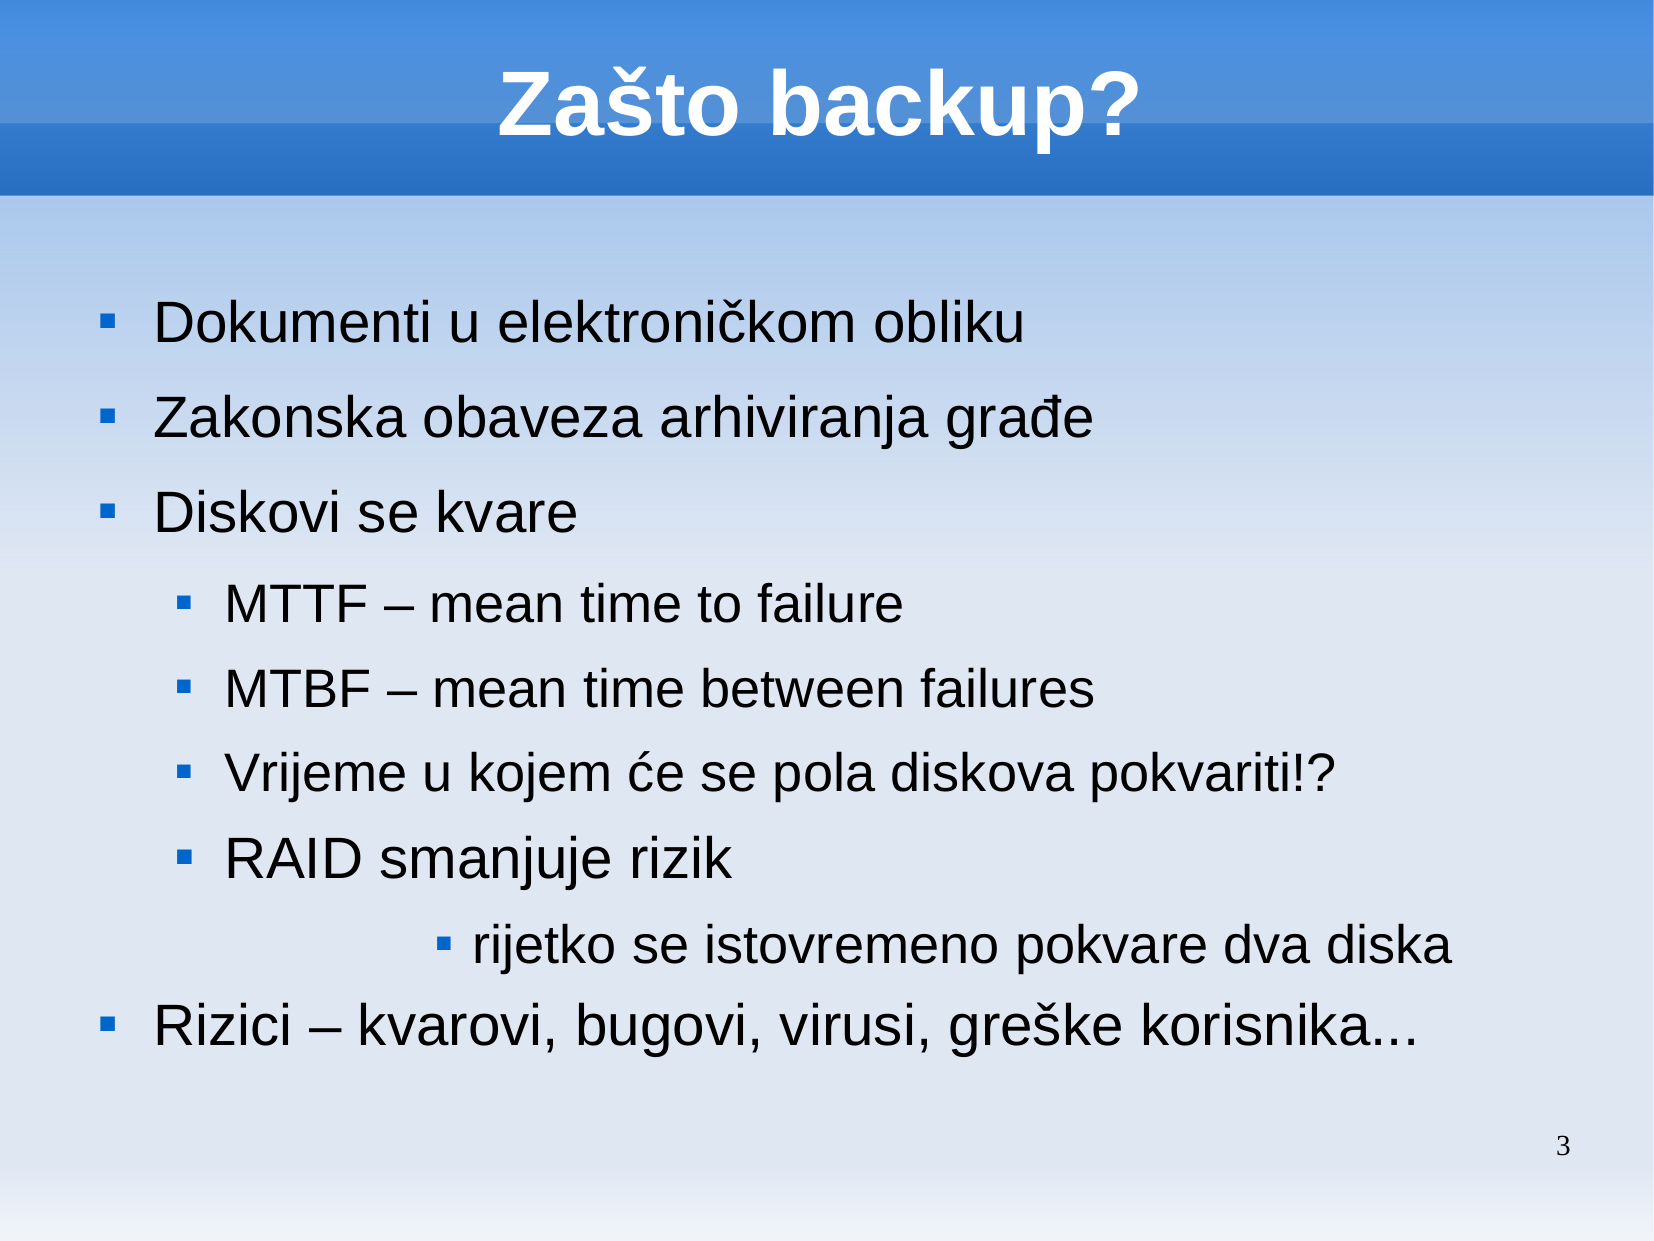

# Zašto backup?
Dokumenti u elektroničkom obliku
Zakonska obaveza arhiviranja građe
Diskovi se kvare
MTTF – mean time to failure
MTBF – mean time between failures
Vrijeme u kojem će se pola diskova pokvariti!?
RAID smanjuje rizik
rijetko se istovremeno pokvare dva diska
Rizici – kvarovi, bugovi, virusi, greške korisnika...
3